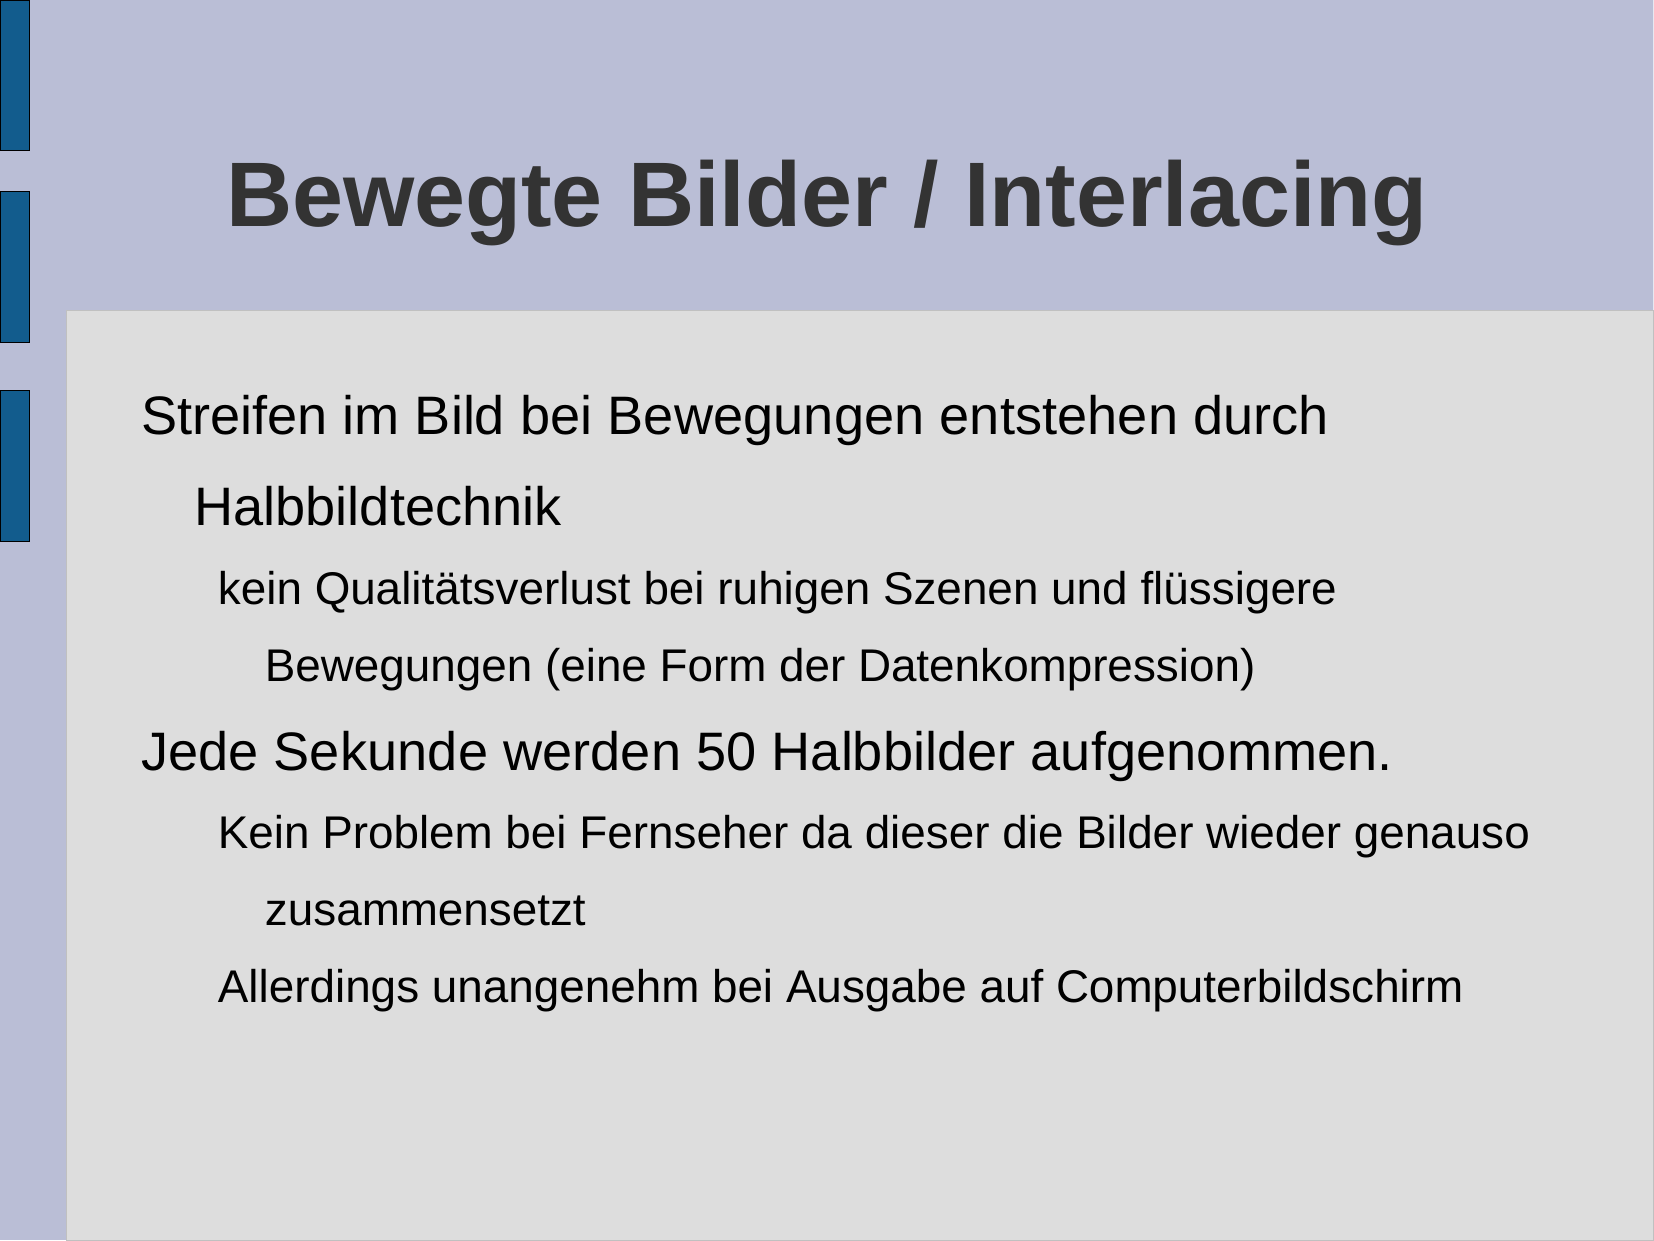

# Bewegte Bilder / Interlacing
Streifen im Bild bei Bewegungen entstehen durch Halbbildtechnik
kein Qualitätsverlust bei ruhigen Szenen und flüssigere Bewegungen (eine Form der Datenkompression)
Jede Sekunde werden 50 Halbbilder aufgenommen.
Kein Problem bei Fernseher da dieser die Bilder wieder genauso zusammensetzt
Allerdings unangenehm bei Ausgabe auf Computerbildschirm